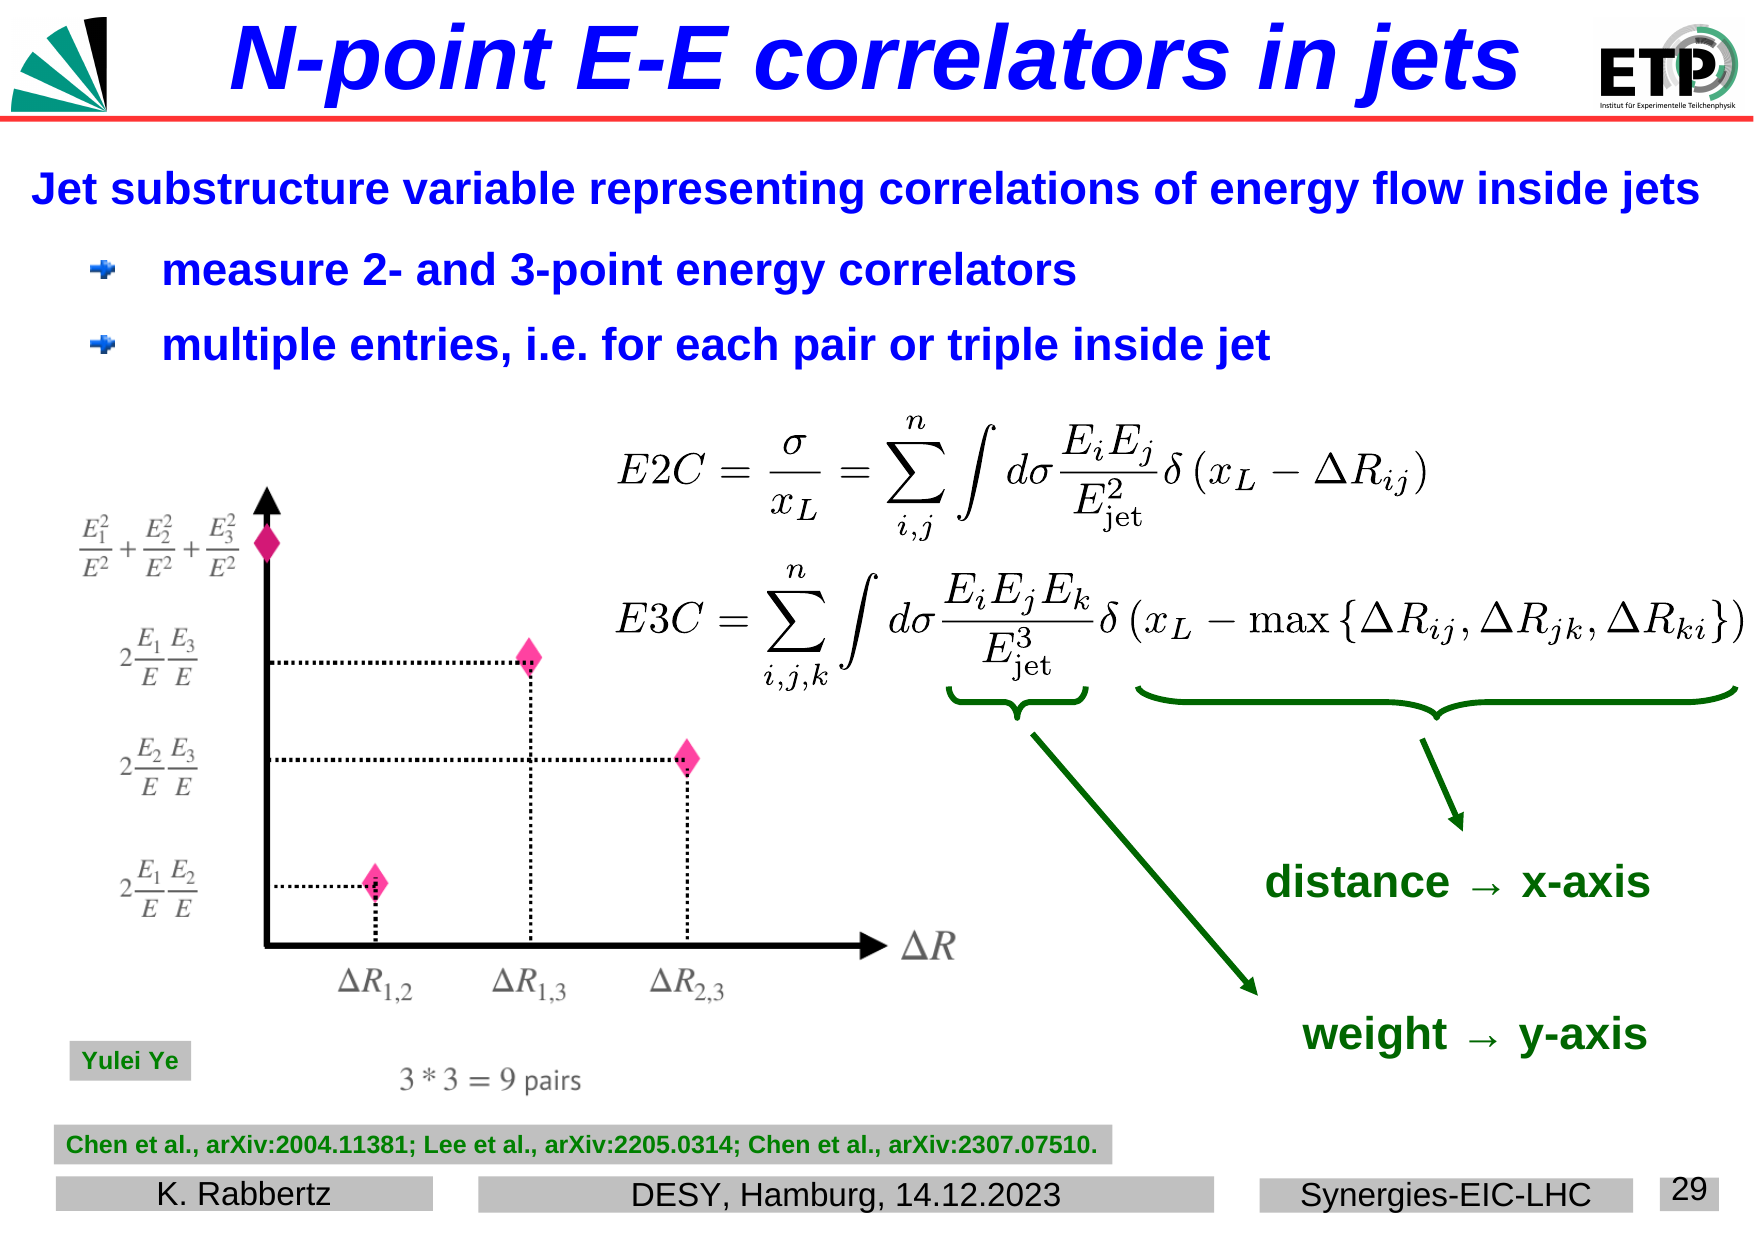

# N-point E-E correlators in jets
Jet substructure variable representing correlations of energy flow inside jets
measure 2- and 3-point energy correlators
multiple entries, i.e. for each pair or triple inside jet
distance → x-axis
weight → y-axis
Yulei Ye
Chen et al., arXiv:2004.11381; Lee et al., arXiv:2205.0314; Chen et al., arXiv:2307.07510.